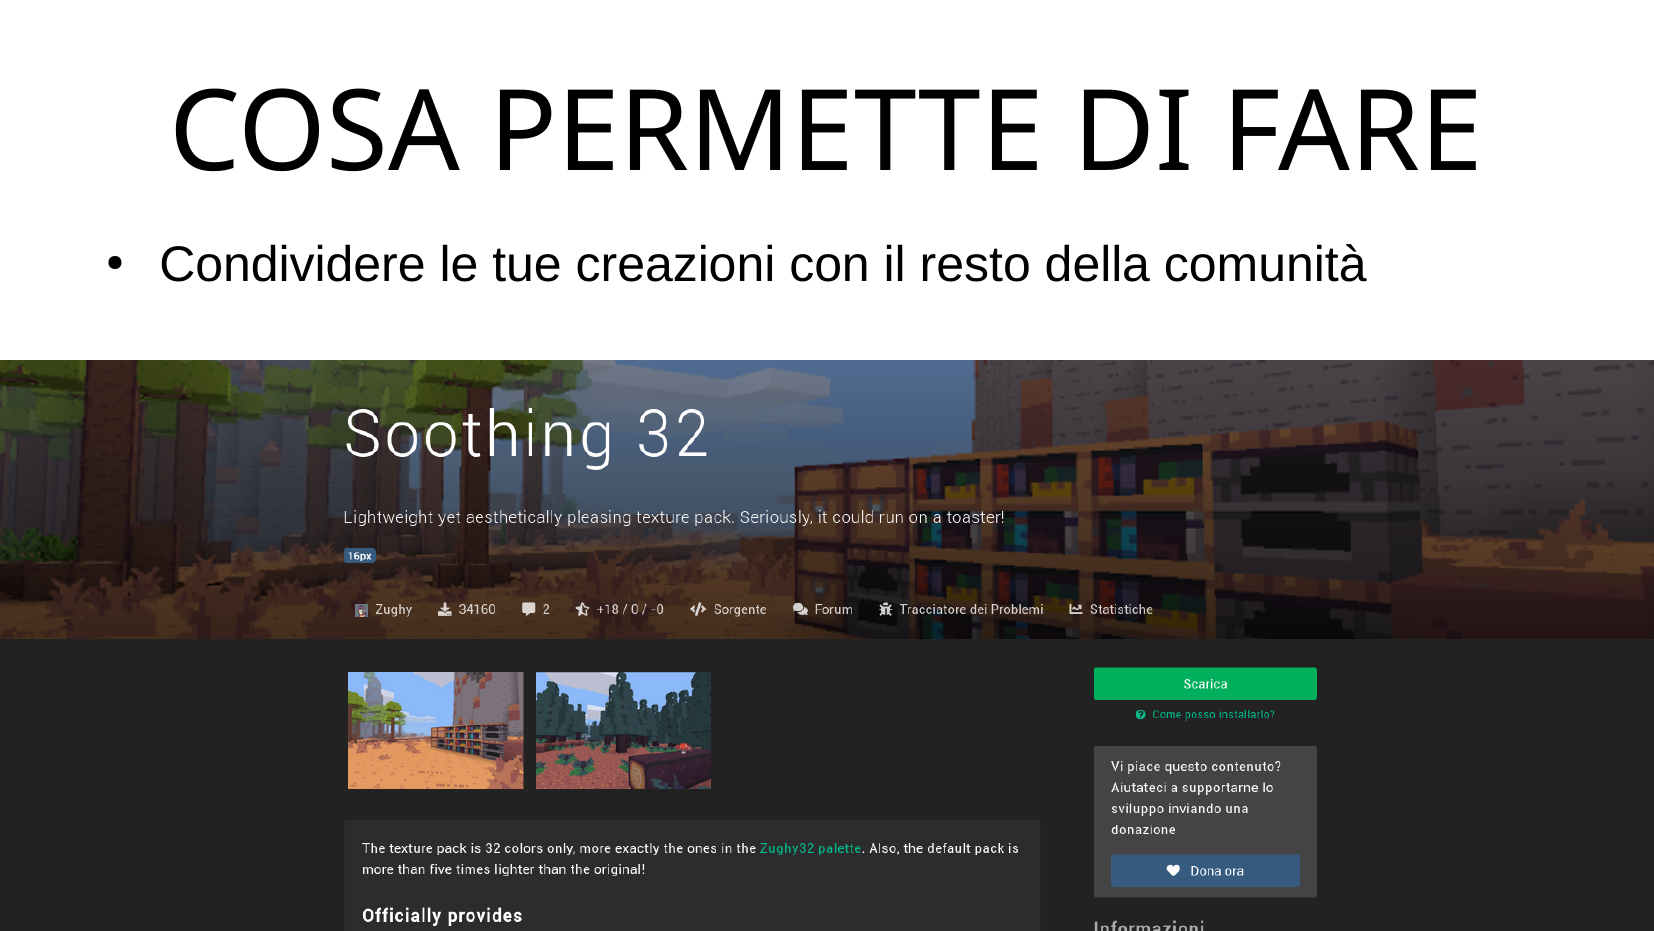

COSA PERMETTE DI FARE
# Condividere le tue creazioni con il resto della comunità